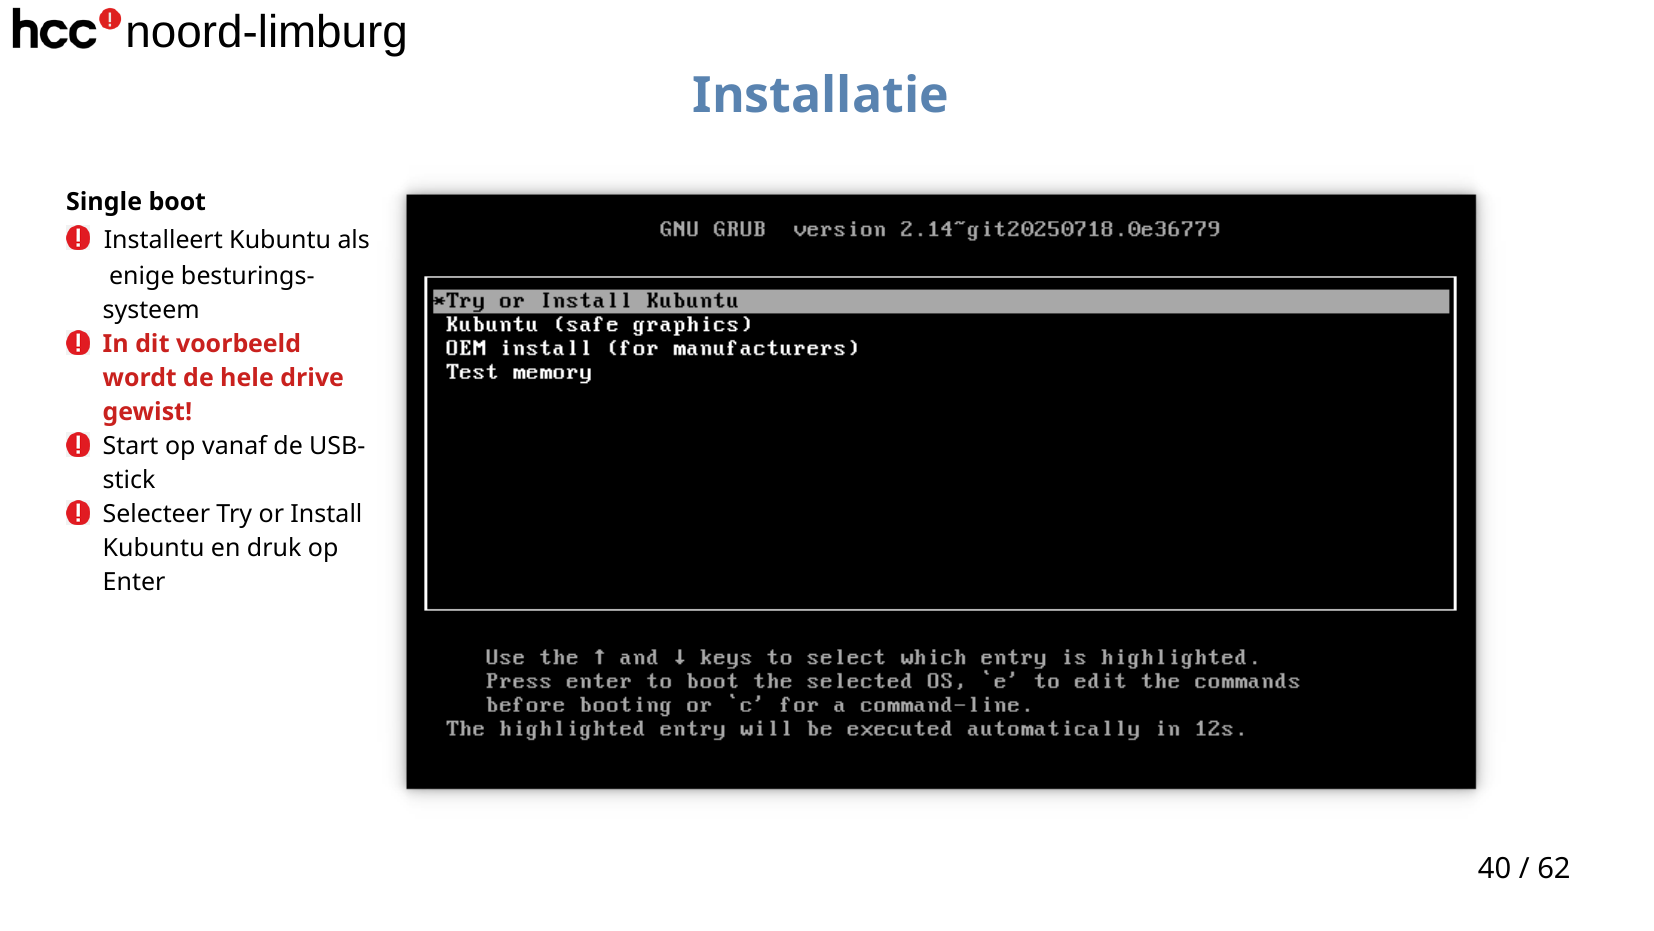

Installatie
# Single boot
 Installeert Kubuntu als
 enige besturings-
 systeem
 In dit voorbeeld
 wordt de hele drive
 gewist!
 Start op vanaf de USB-
 stick
 Selecteer Try or Install
 Kubuntu en druk op
 Enter
40